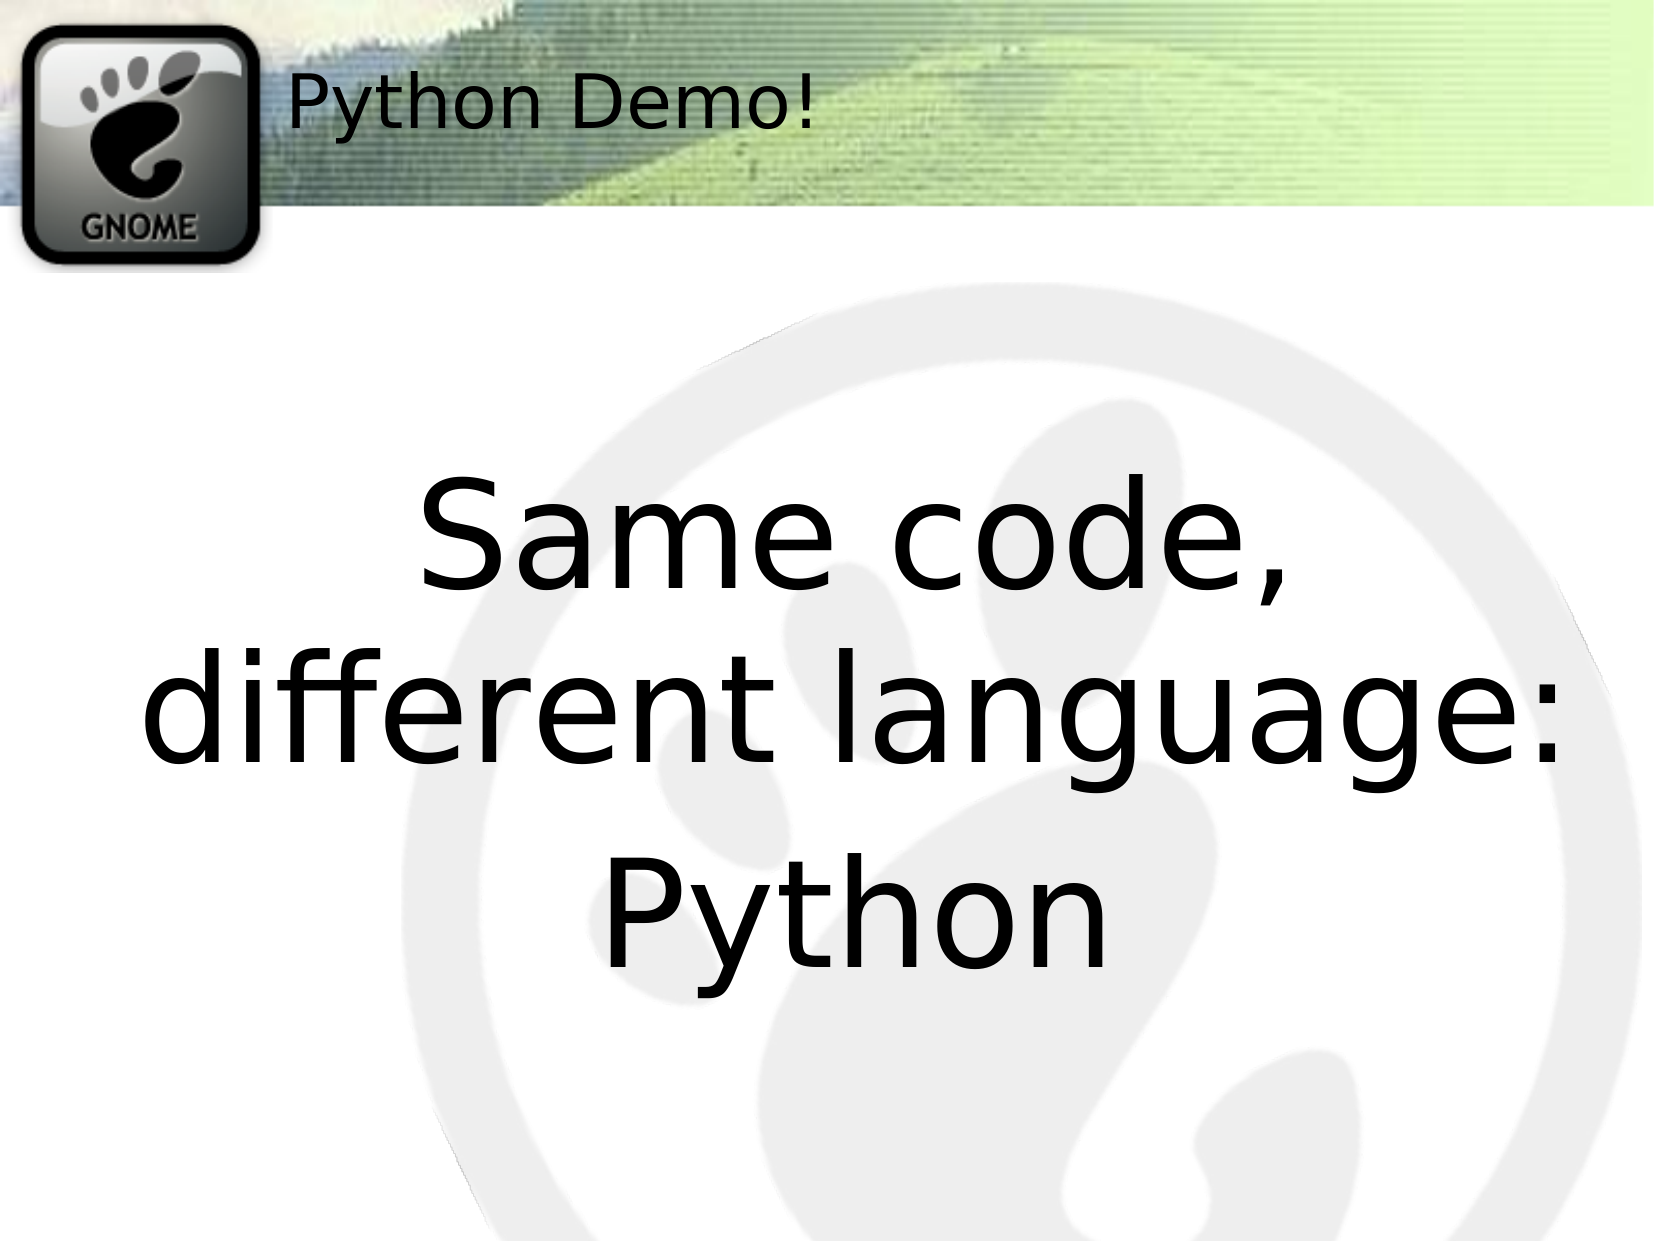

# Python Demo!
Same code, different language:
Python